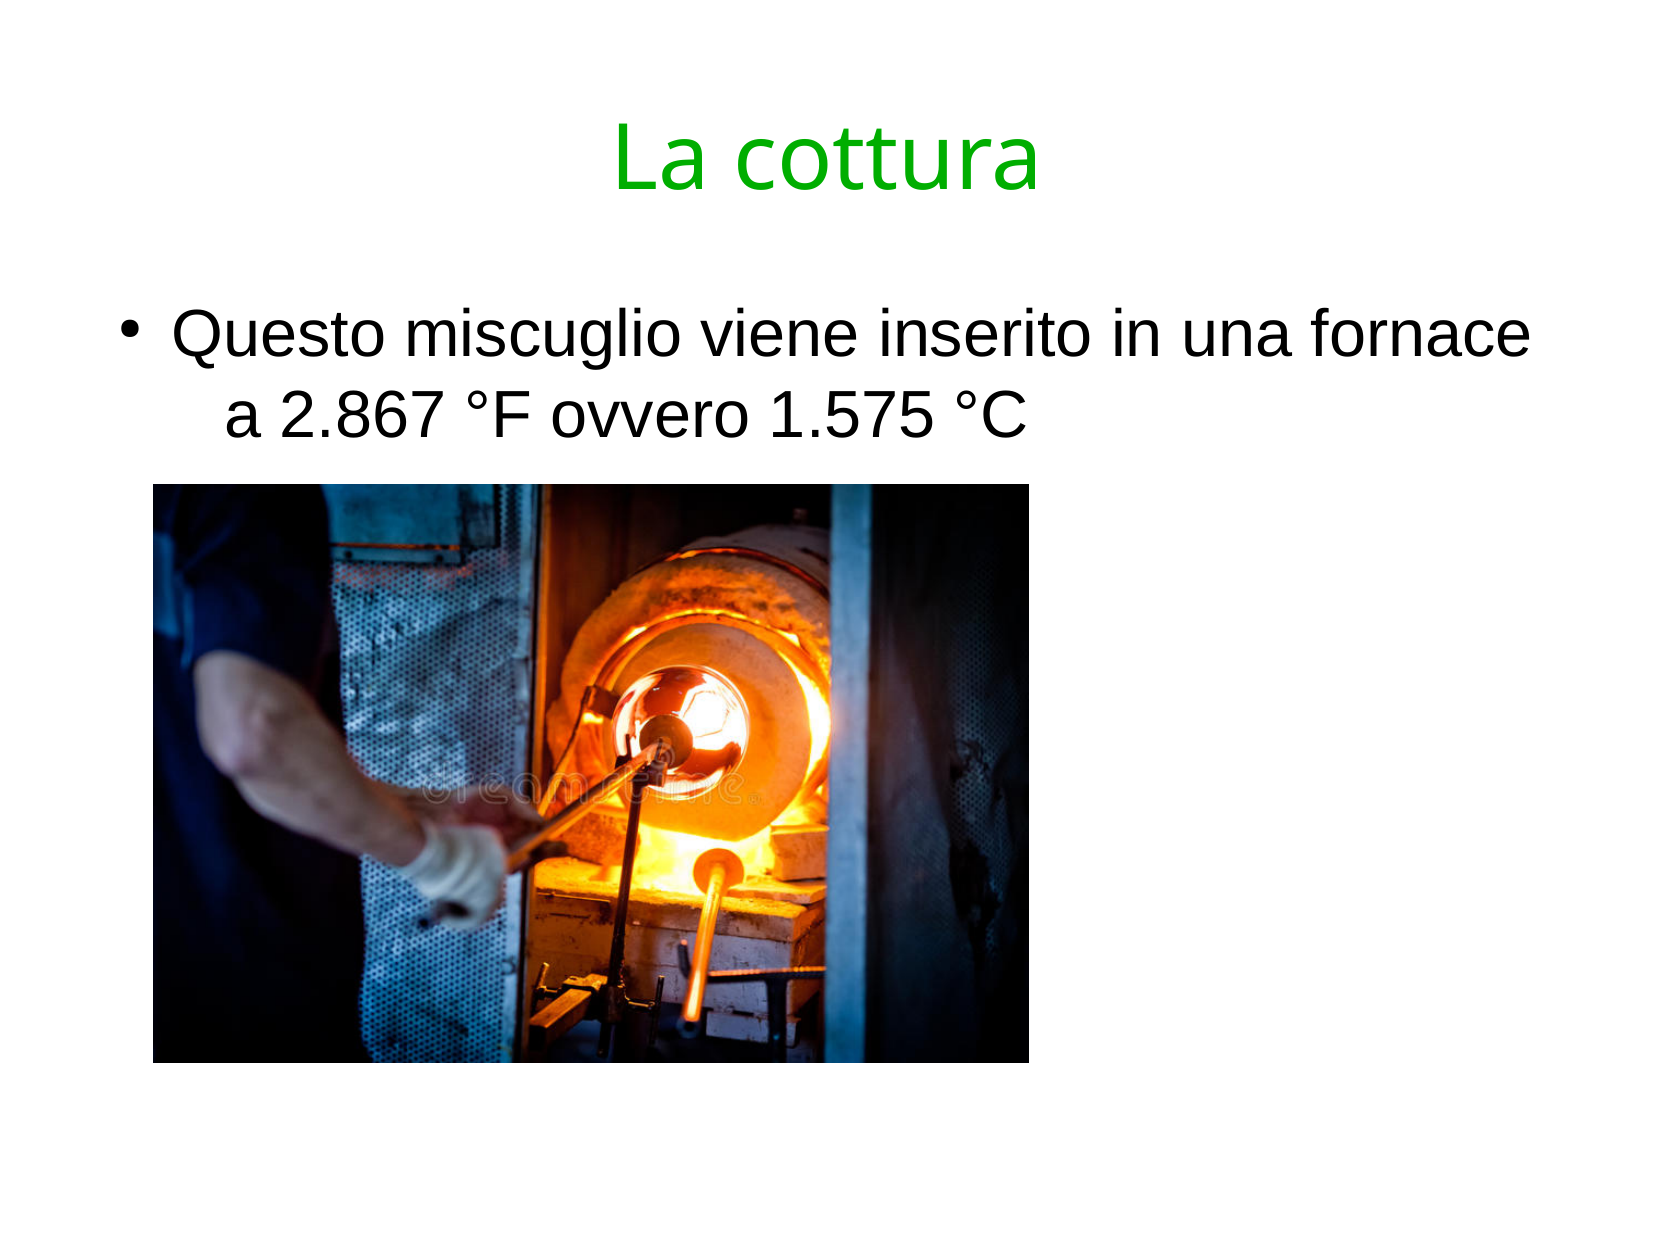

# La cottura
Questo miscuglio viene inserito in una fornace a 2.867 °F ovvero 1.575 °C